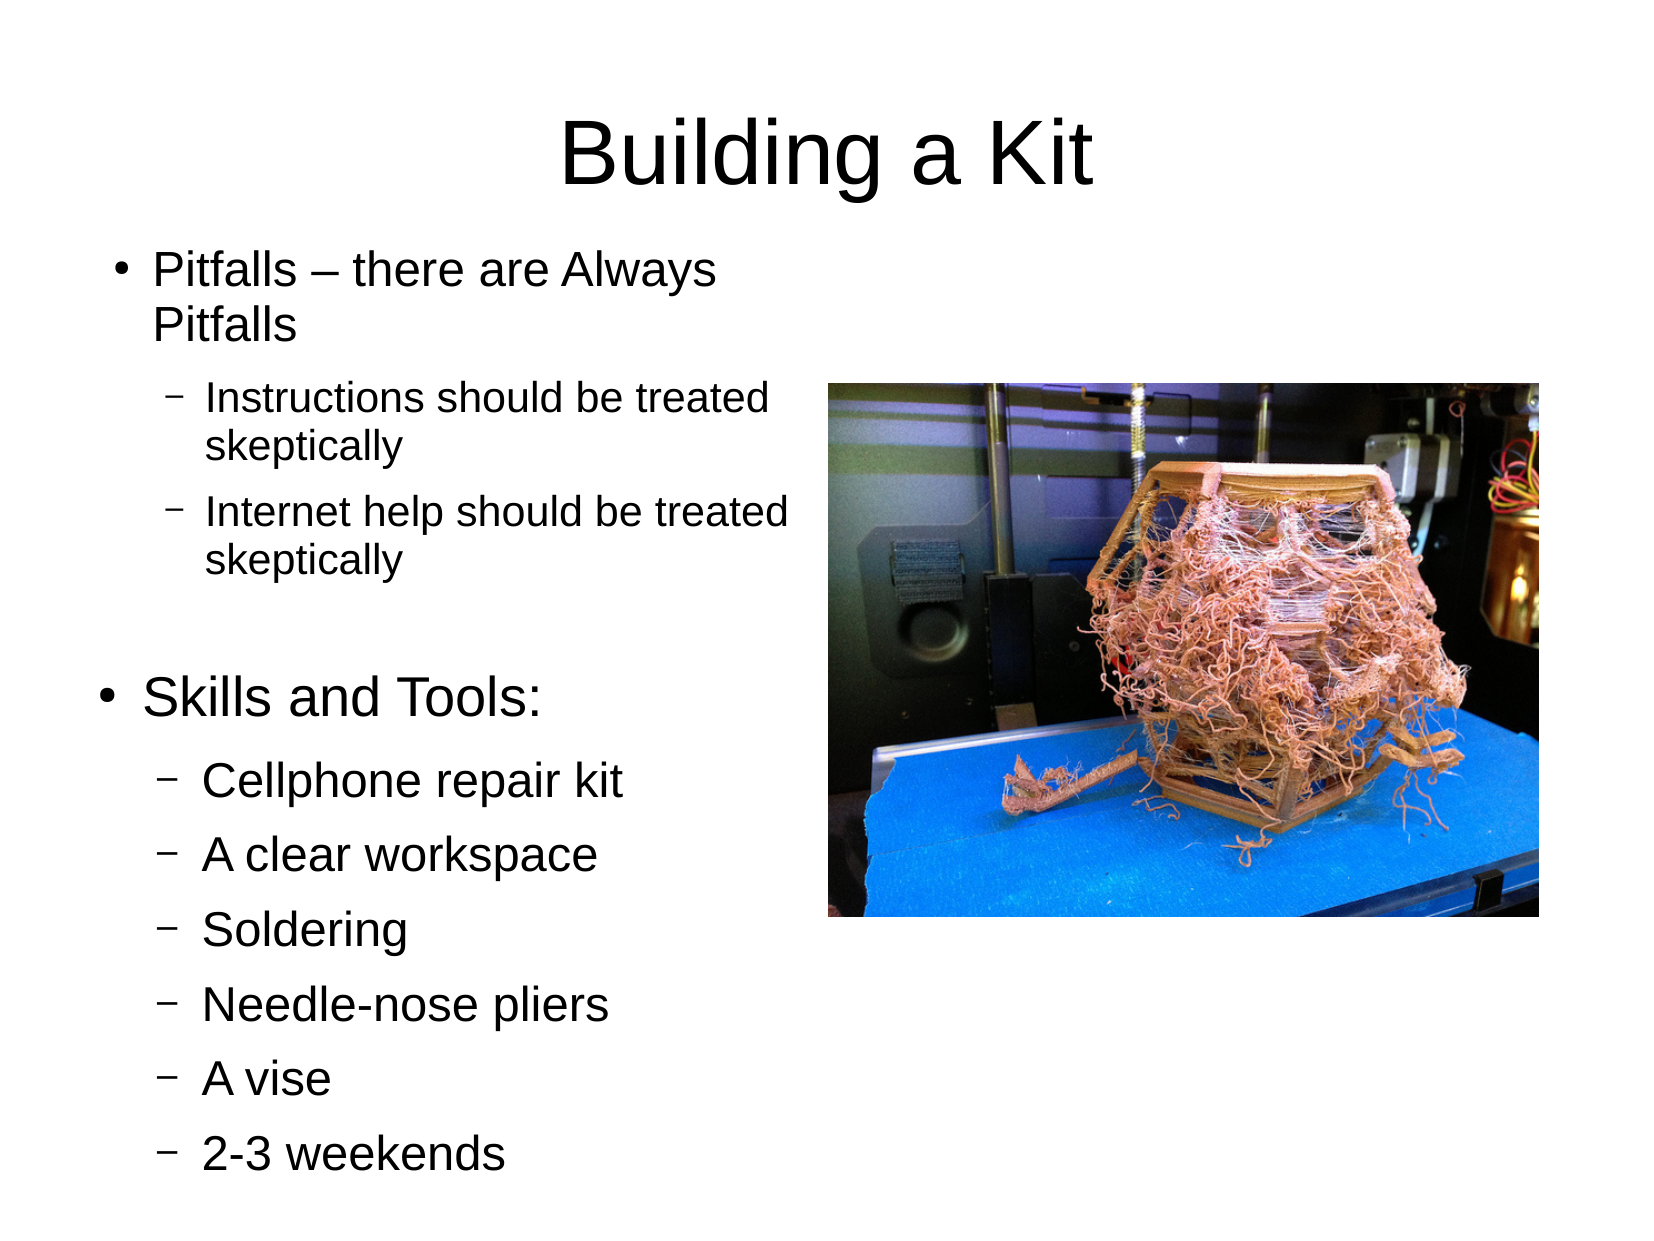

# Building a Kit
Pitfalls – there are Always Pitfalls
Instructions should be treated skeptically
Internet help should be treated skeptically
Skills and Tools:
Cellphone repair kit
A clear workspace
Soldering
Needle-nose pliers
A vise
2-3 weekends